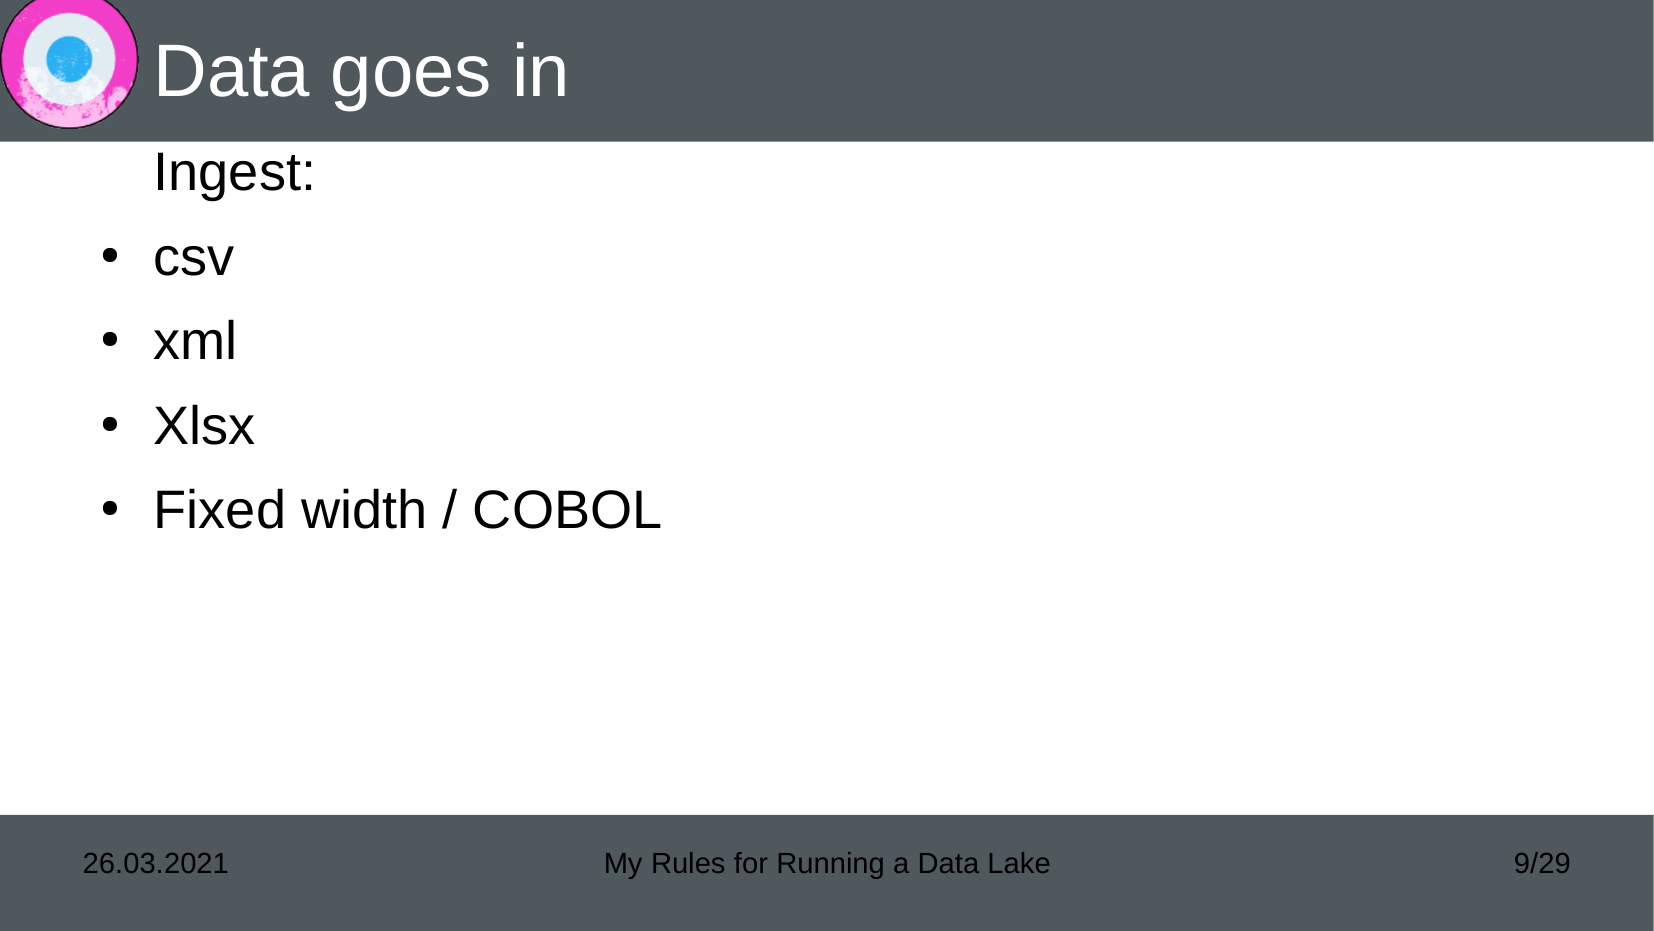

# Data goes in
Ingest:
csv
xml
Xlsx
Fixed width / COBOL
08. März 2019
9